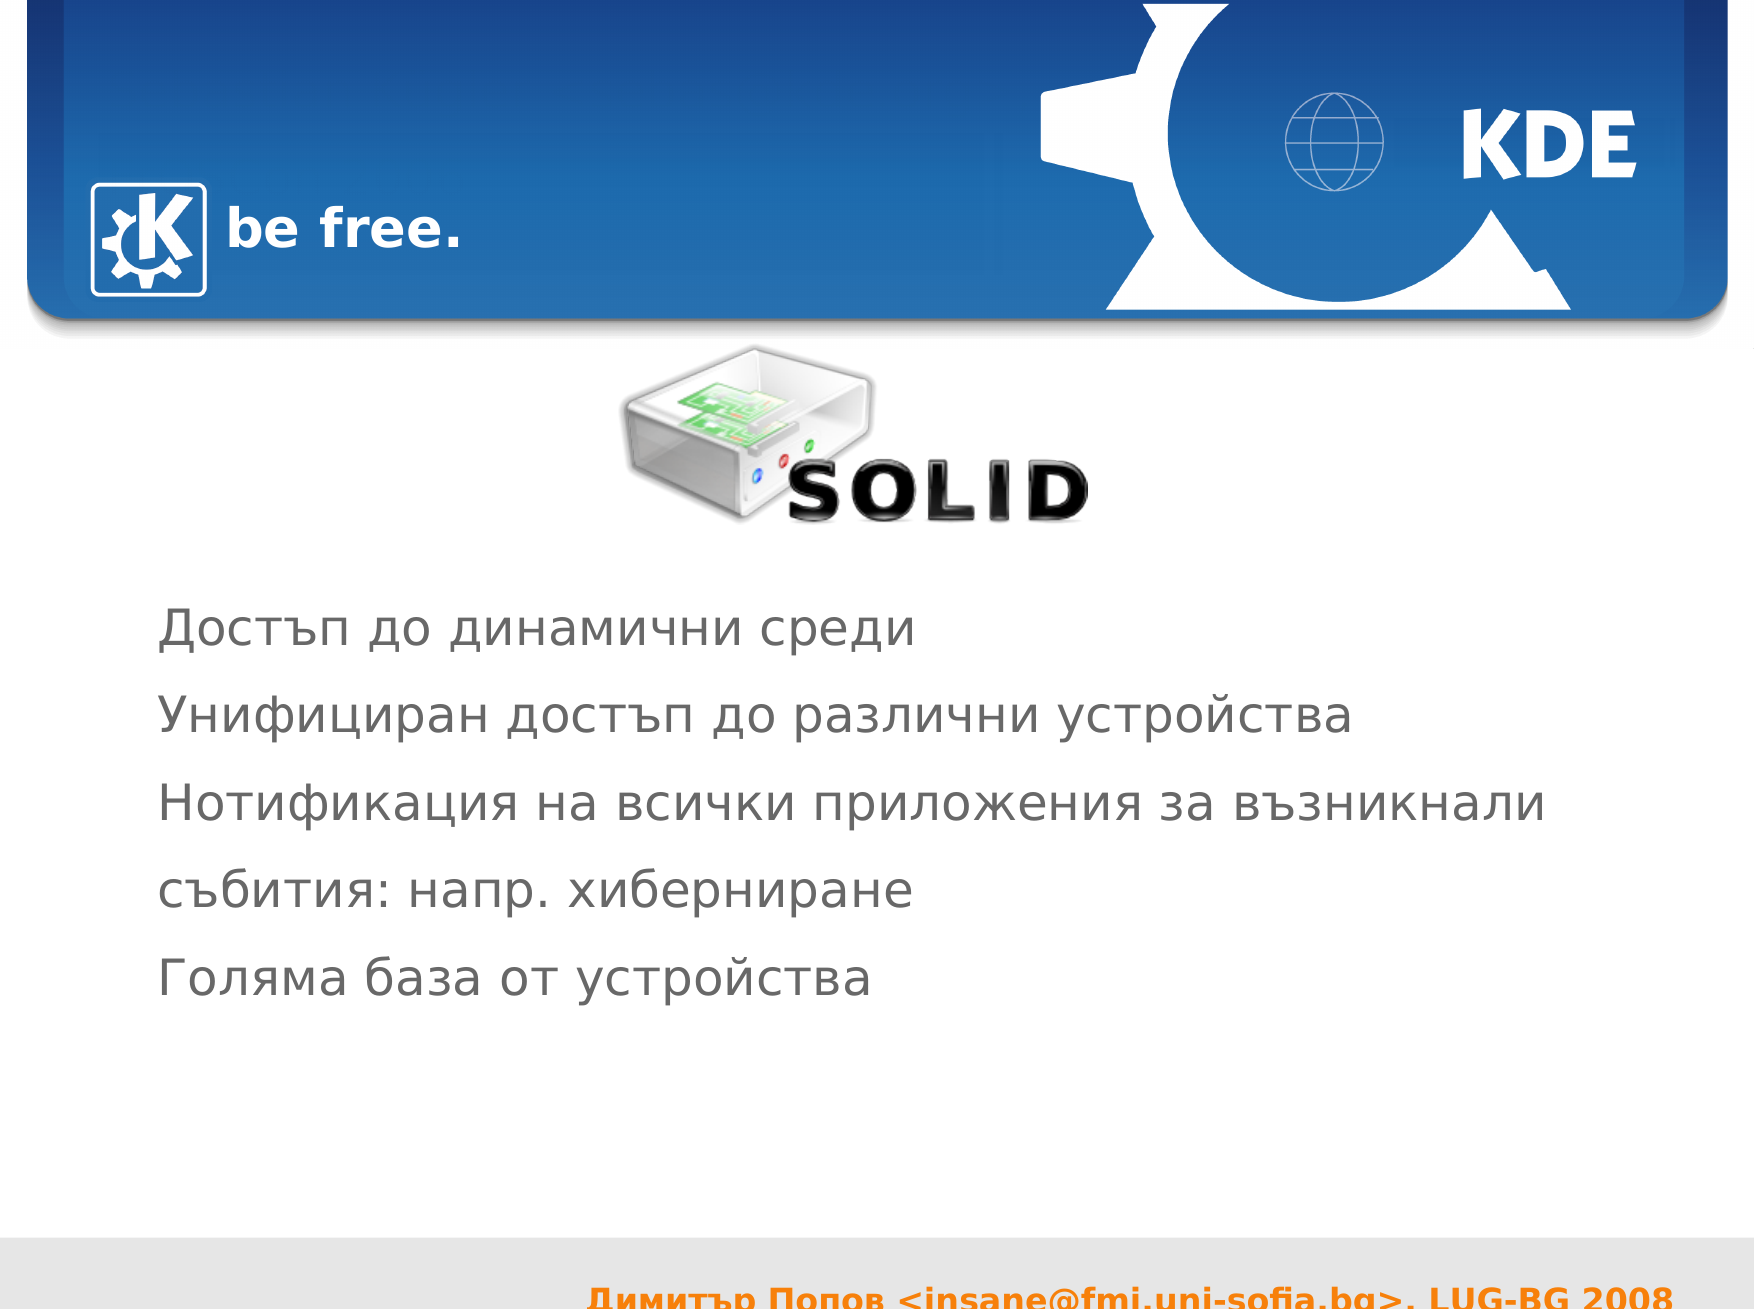

# be free.
Достъп до динамични среди
Унифициран достъп до различни устройства
Нотификация на всички приложения за възникнали събития: напр. хиберниране
Голяма база от устройства